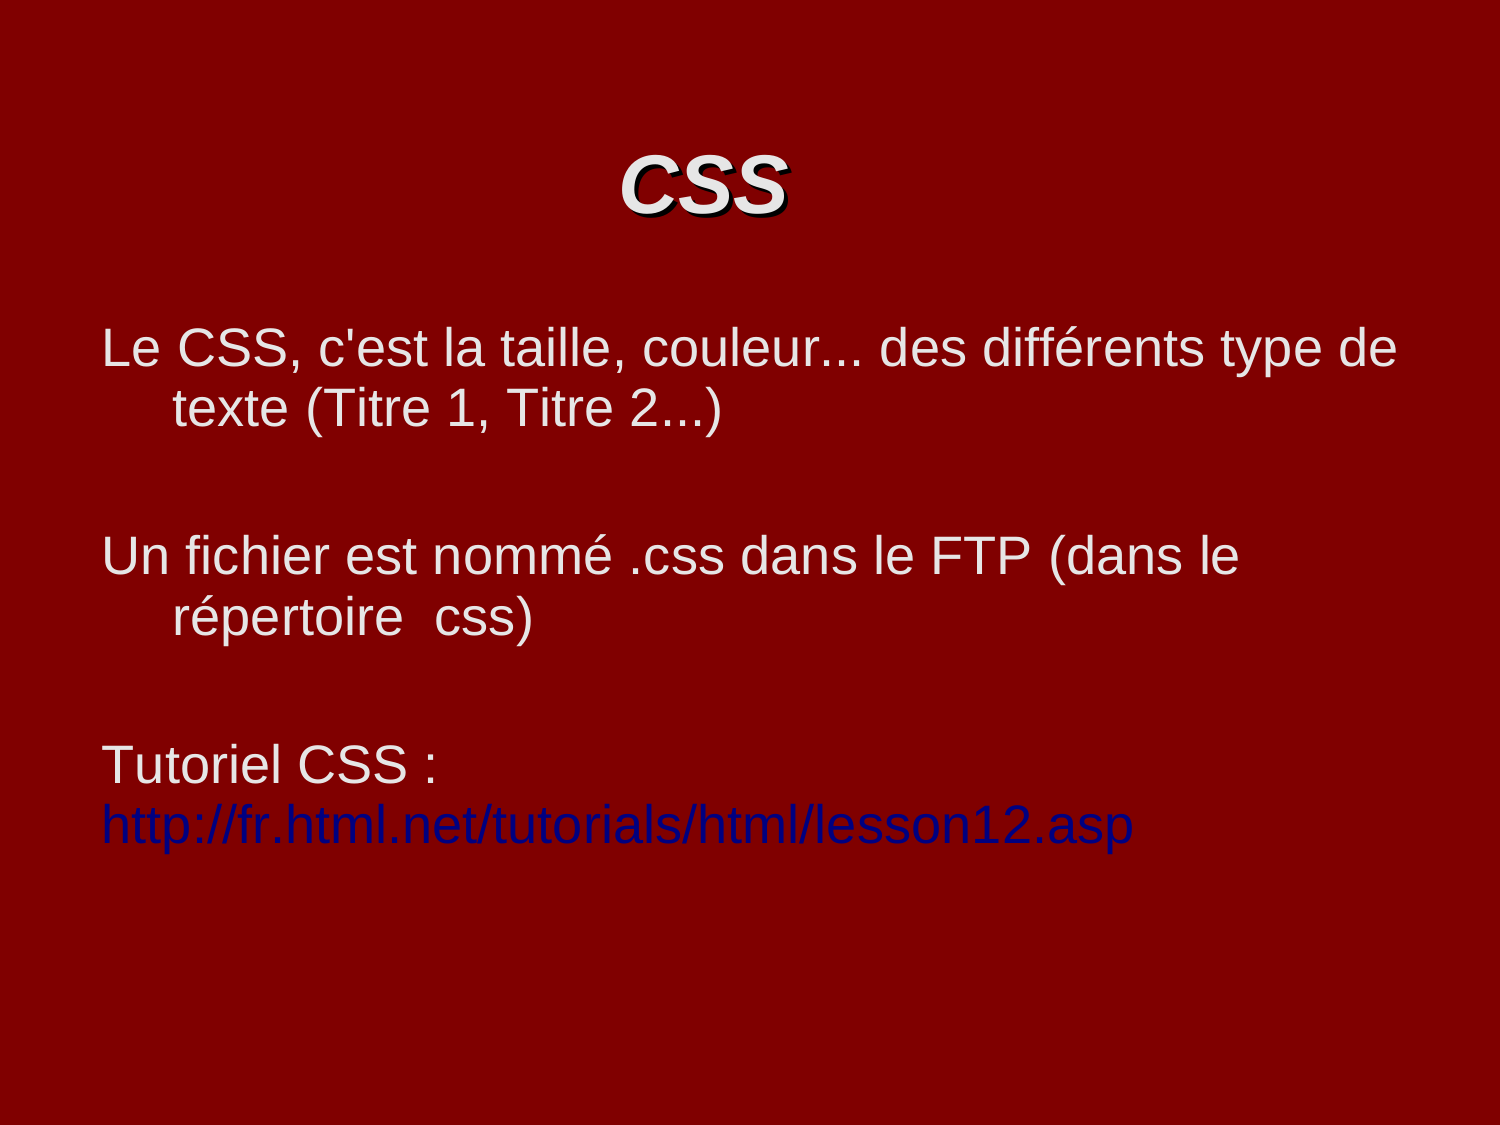

# CSS
Le CSS, c'est la taille, couleur... des différents type de texte (Titre 1, Titre 2...)
Un fichier est nommé .css dans le FTP (dans le répertoire css)
Tutoriel CSS :
http://fr.html.net/tutorials/html/lesson12.asp